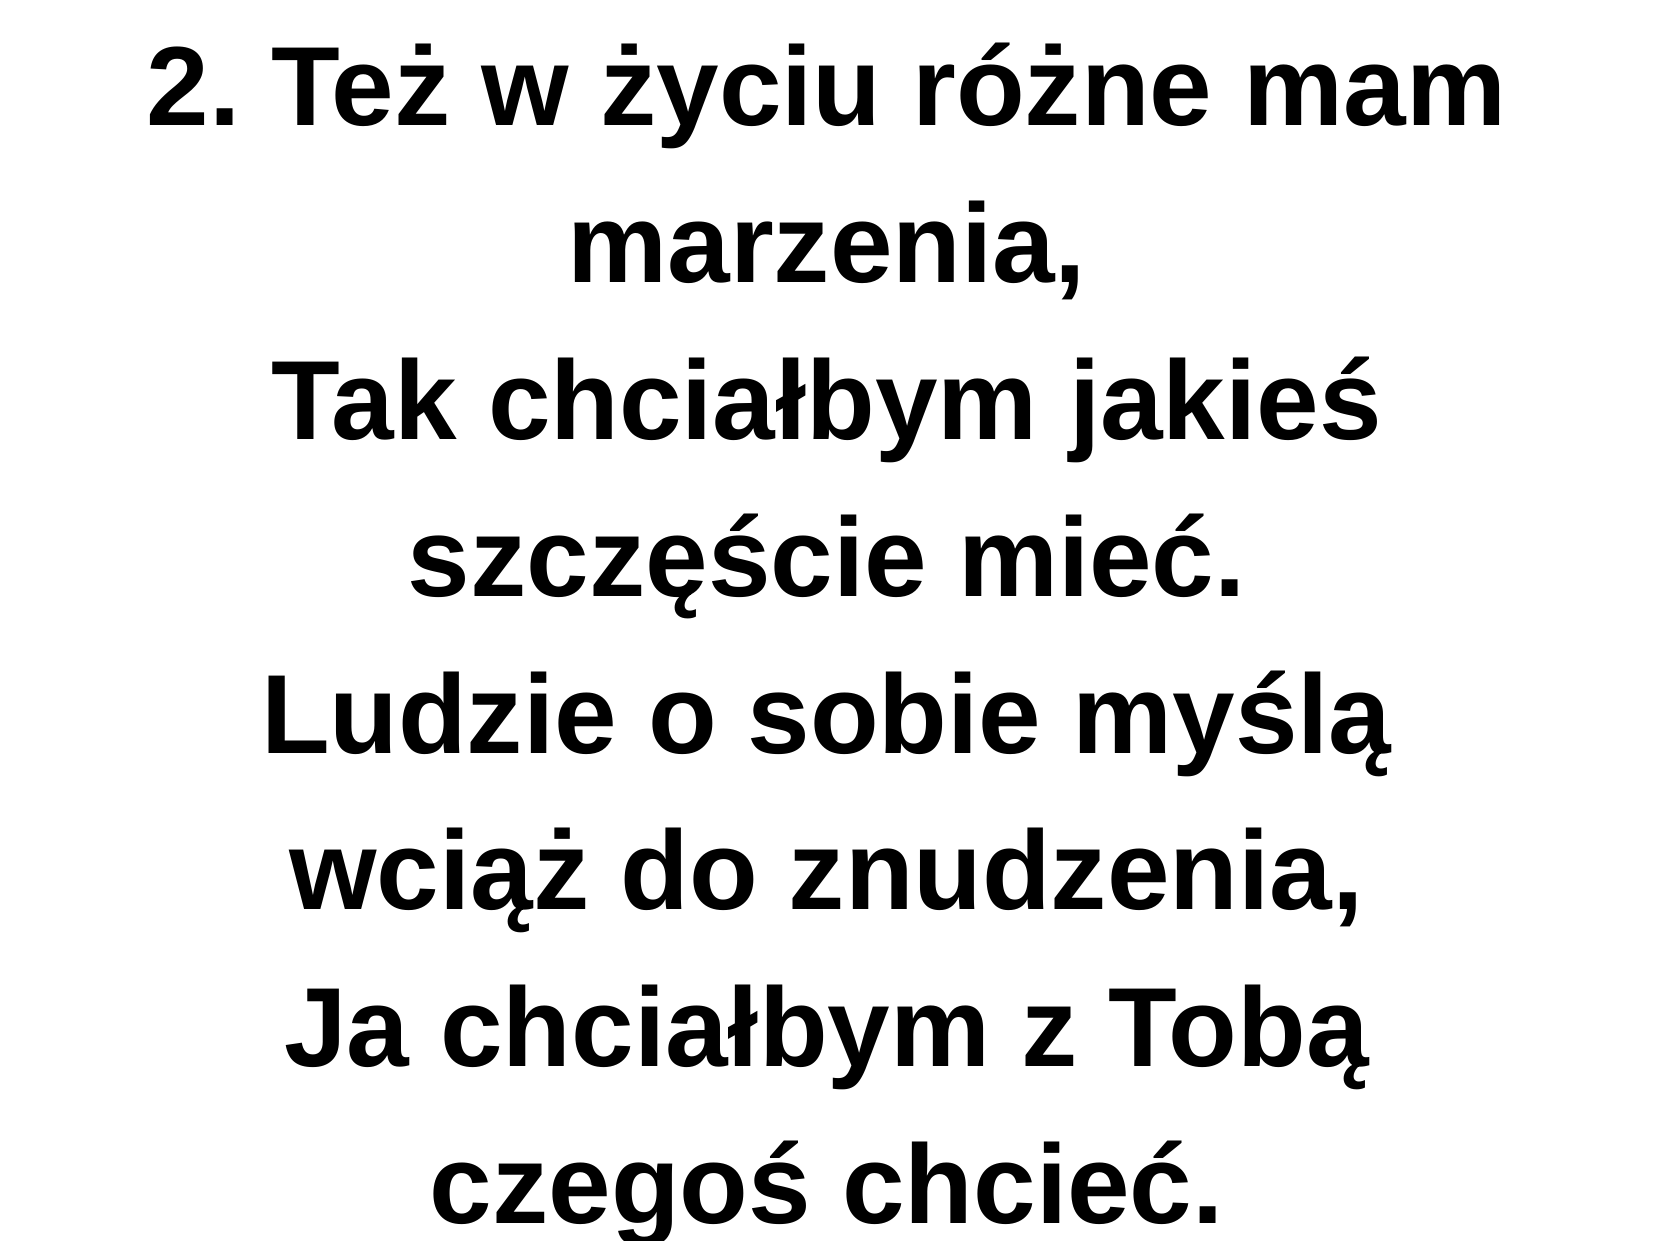

# 2. Też w życiu różne mam marzenia,
Tak chciałbym jakieś
szczęście mieć.
Ludzie o sobie myślą
wciąż do znudzenia,
Ja chciałbym z Tobą
czegoś chcieć.